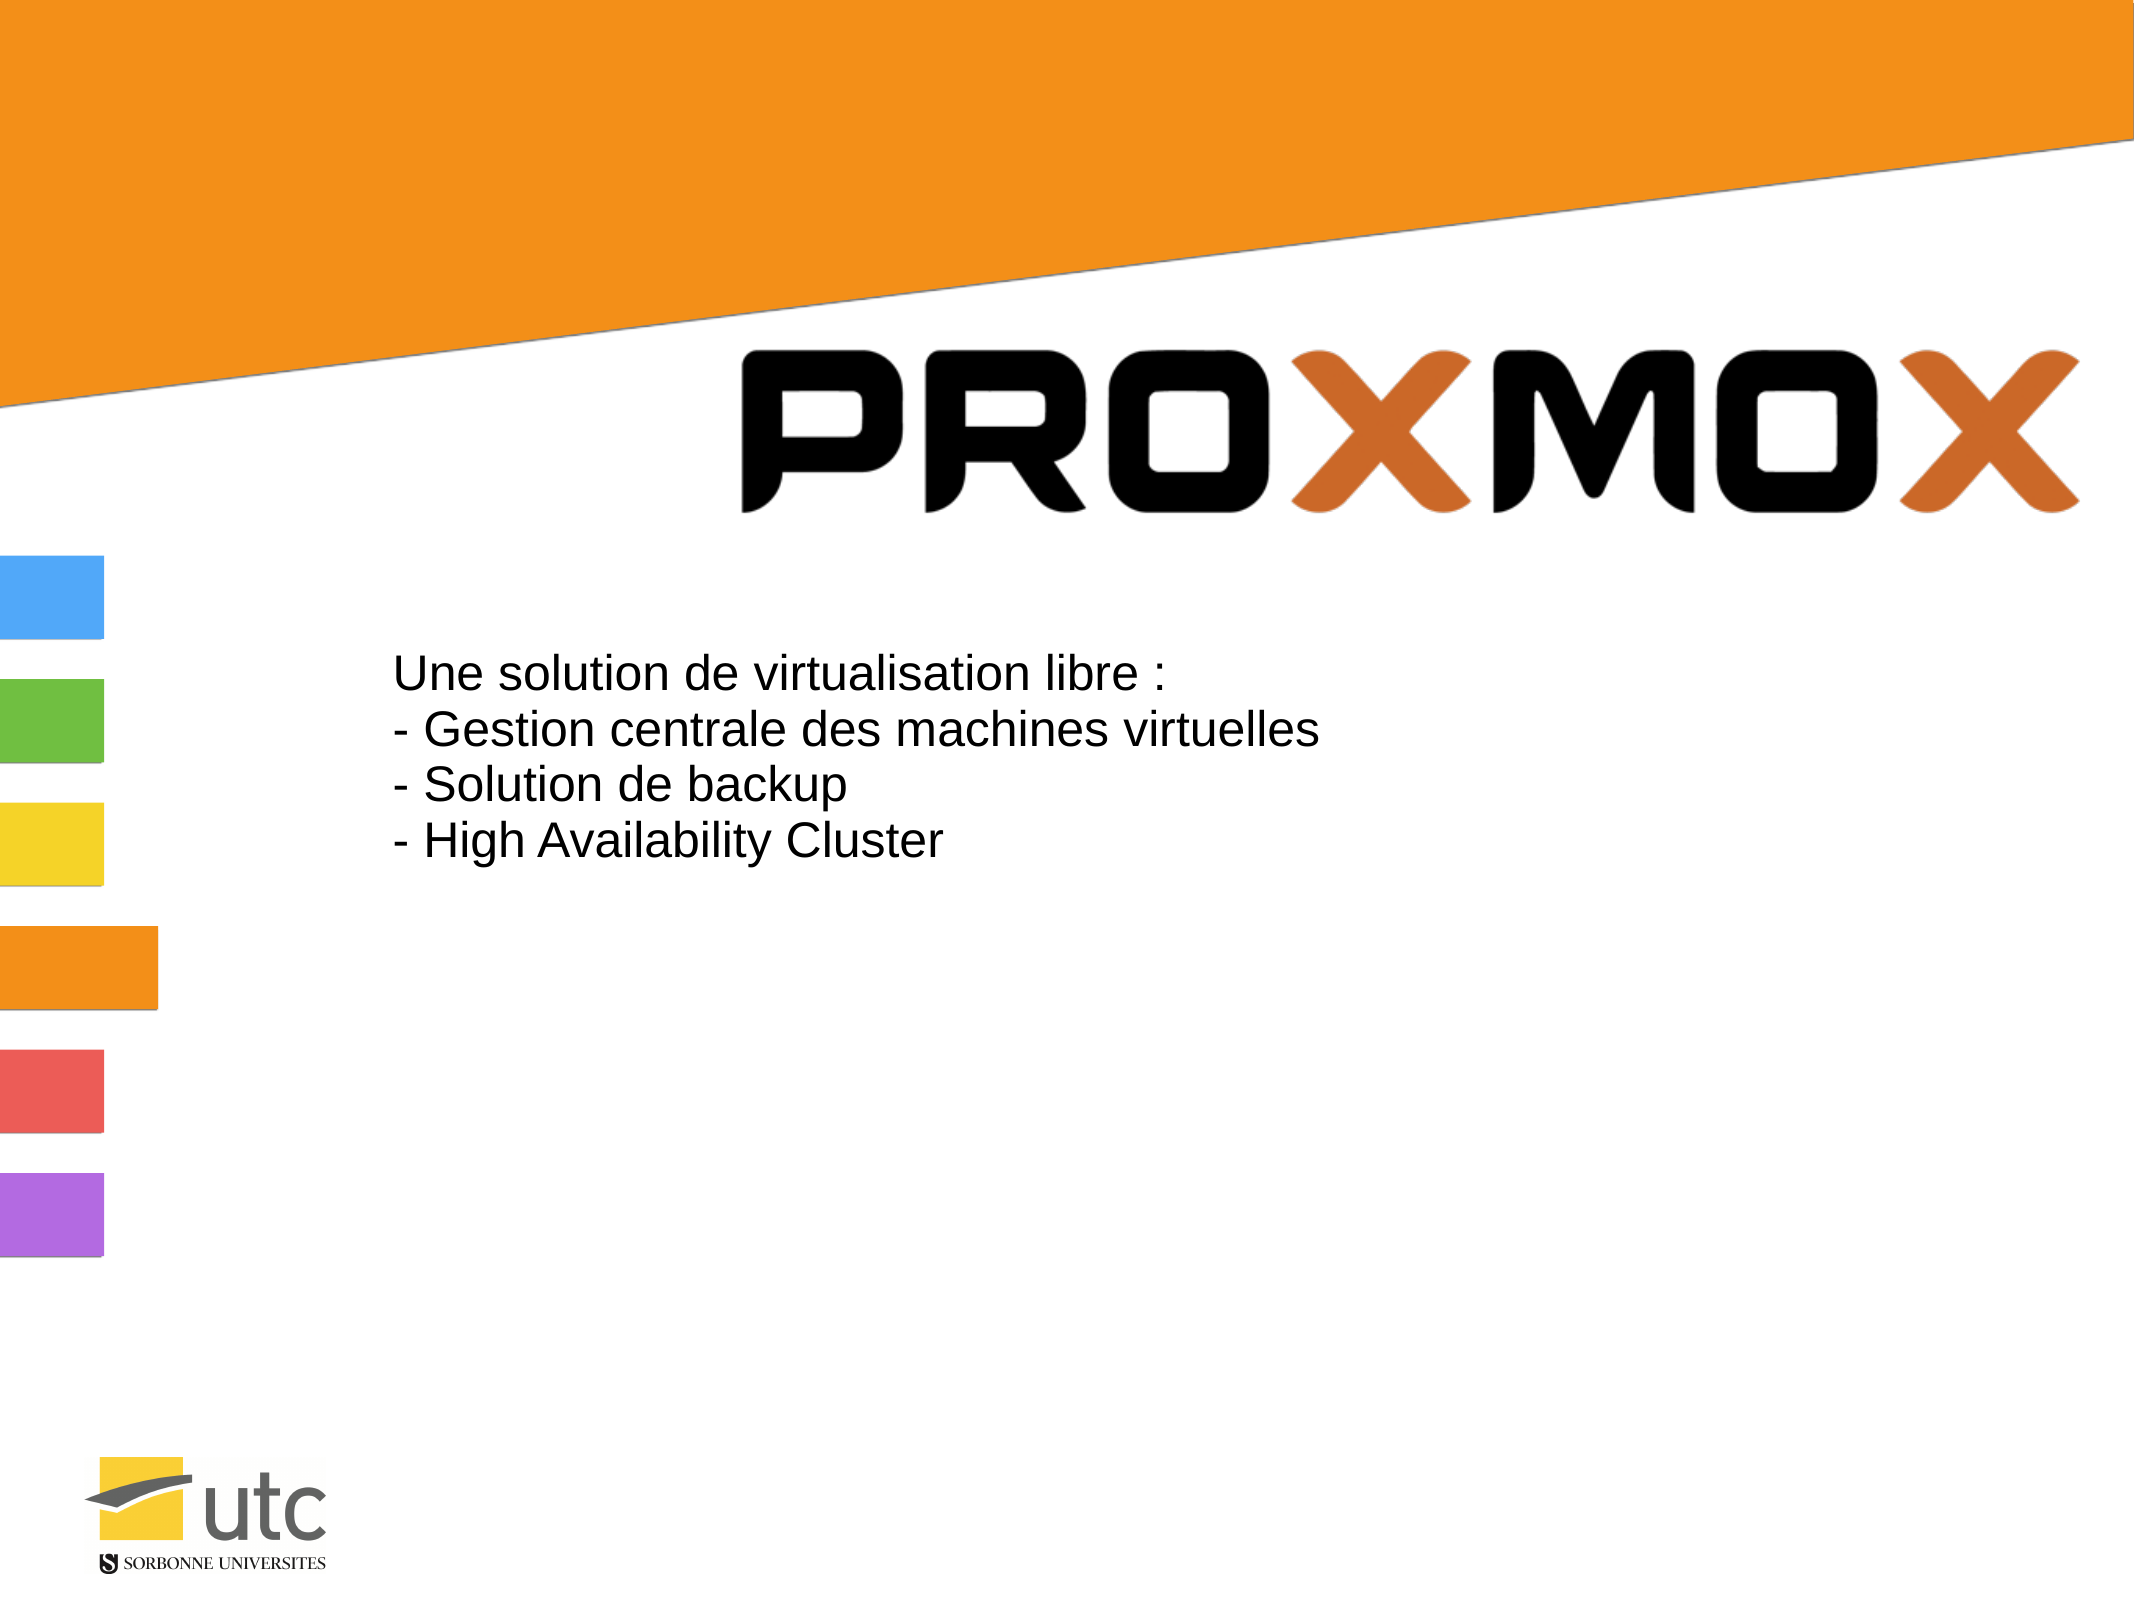

#
Une solution de virtualisation libre :
- Gestion centrale des machines virtuelles
- Solution de backup
- High Availability Cluster